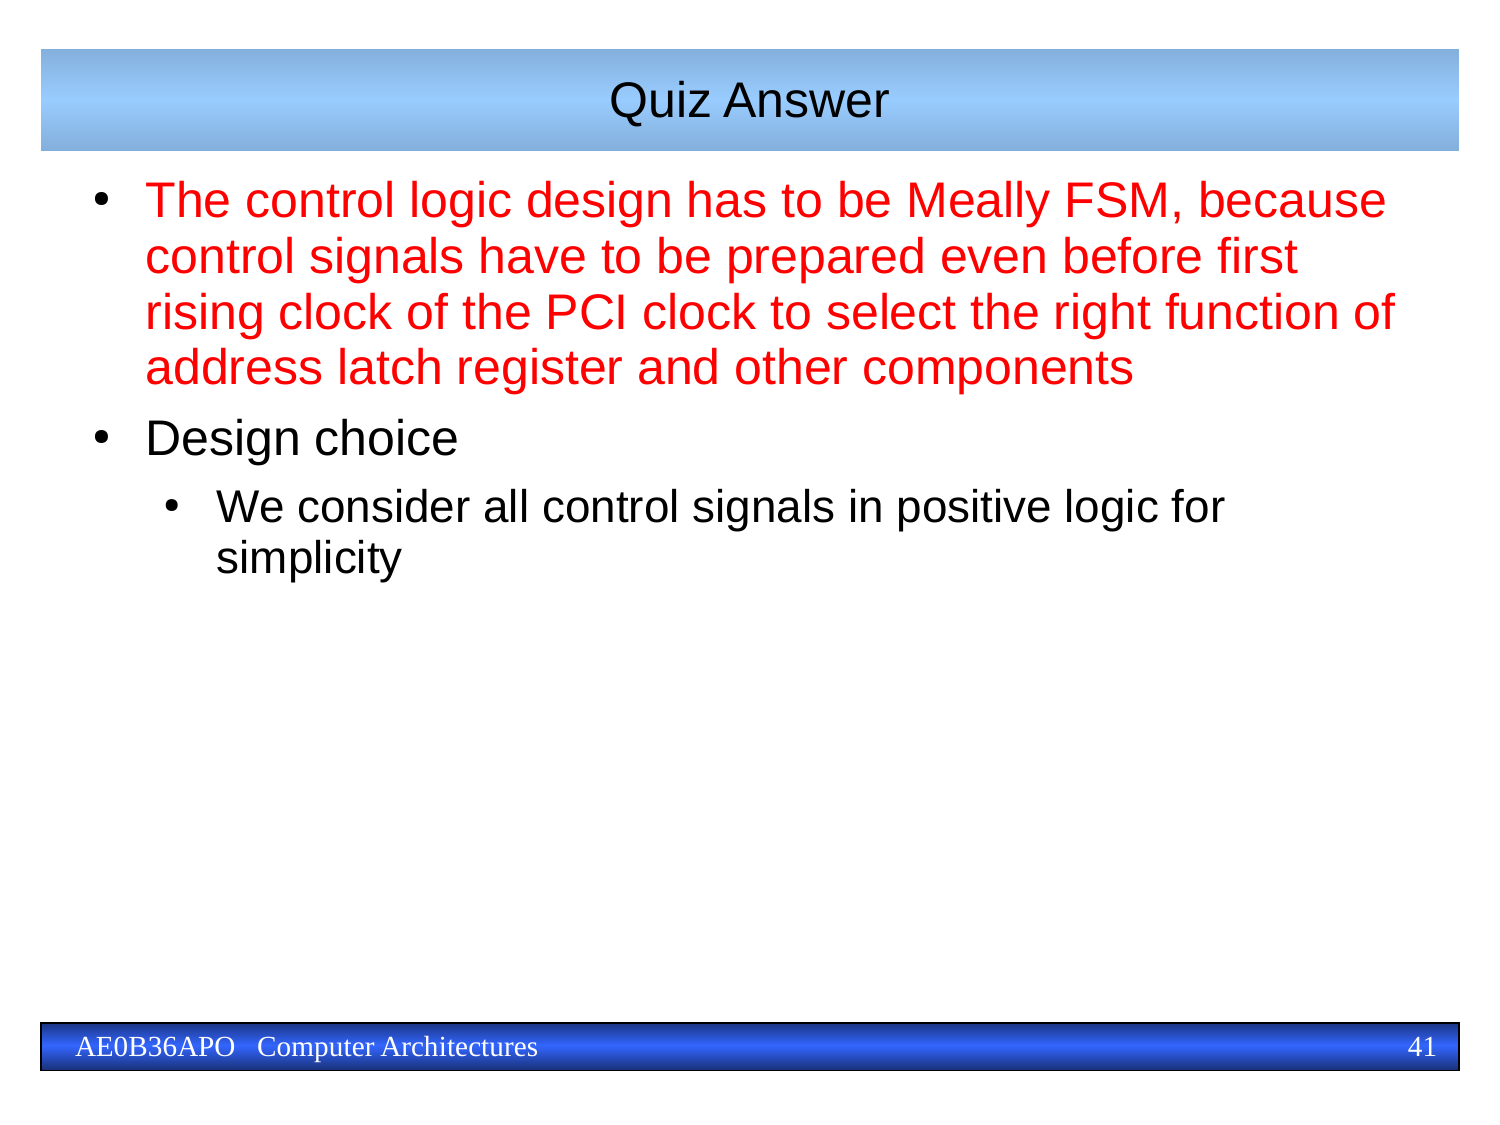

# Quiz Answer
The control logic design has to be Meally FSM, because control signals have to be prepared even before first rising clock of the PCI clock to select the right function of address latch register and other components
Design choice
We consider all control signals in positive logic for simplicity
AE0B36APO Computer Architectures
41